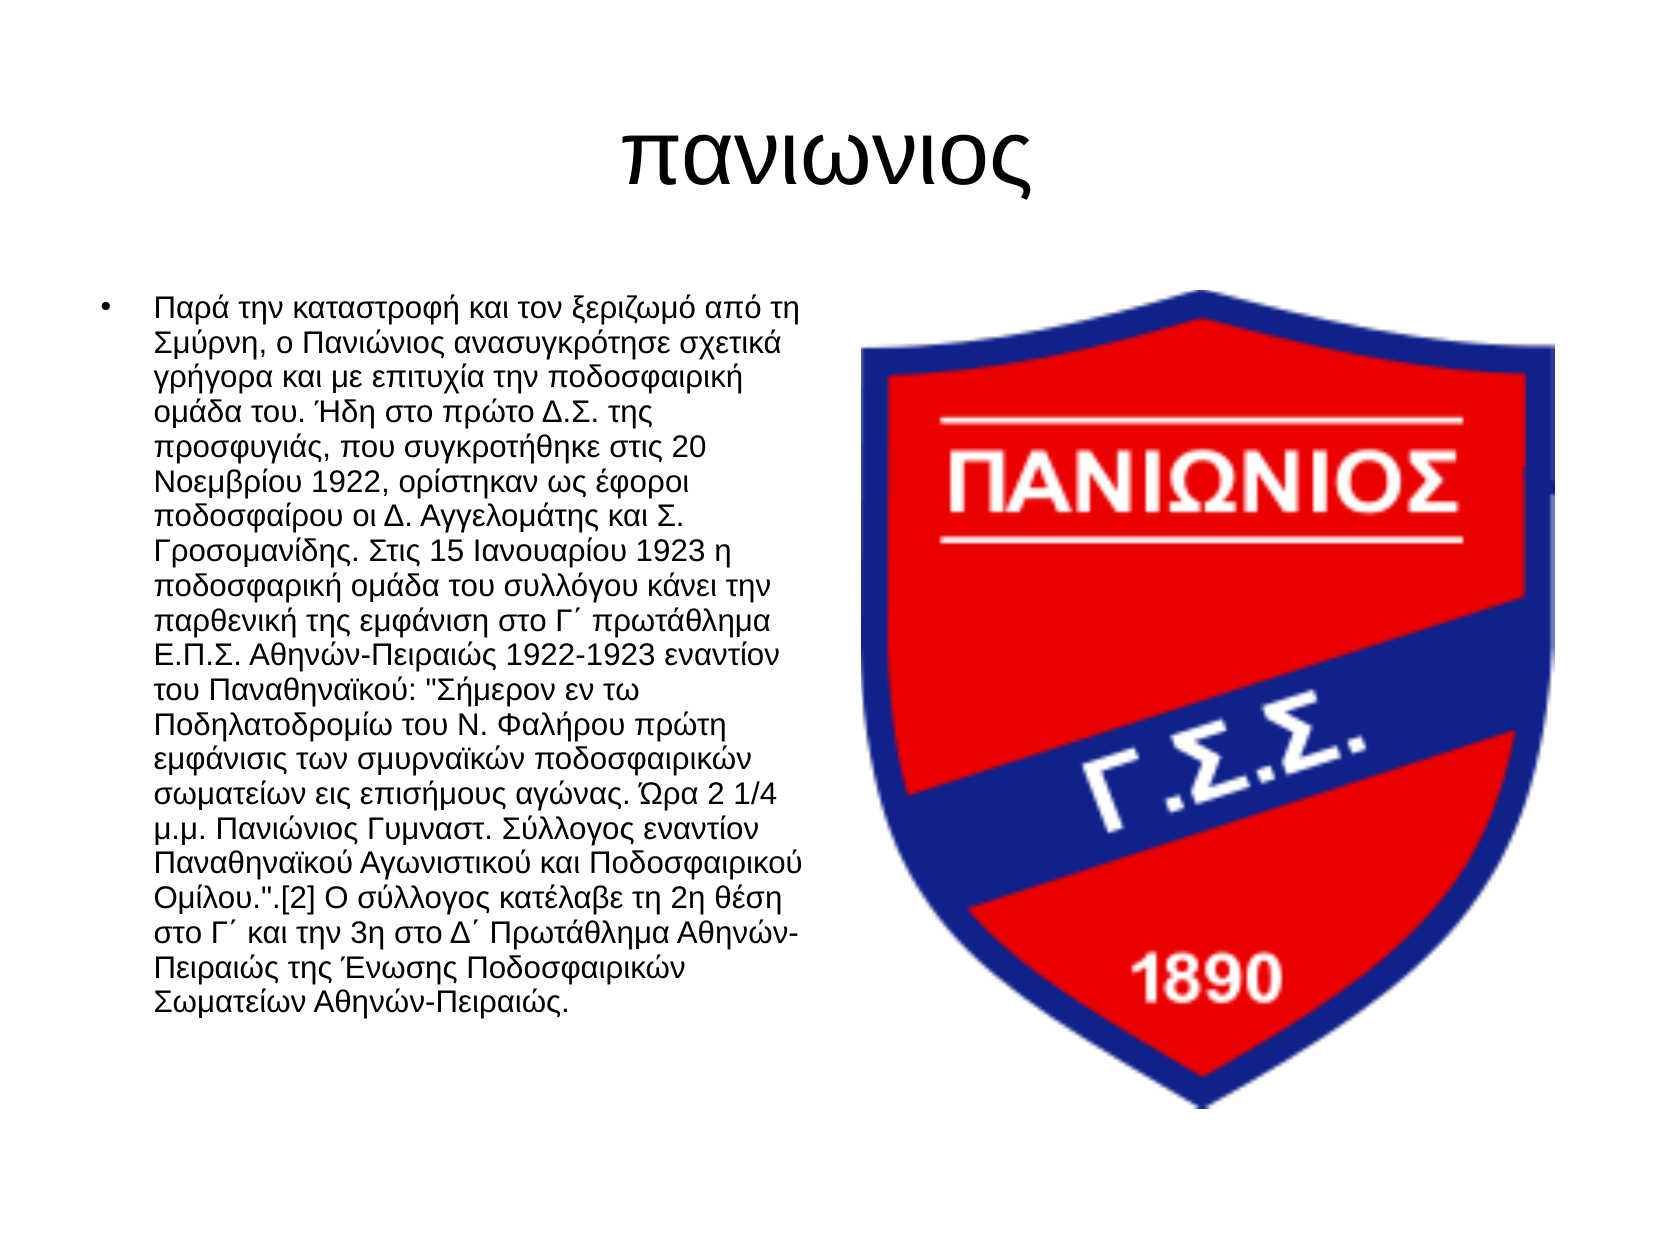

# πανιωνιος
Παρά την καταστροφή και τον ξεριζωμό από τη Σμύρνη, ο Πανιώνιος ανασυγκρότησε σχετικά γρήγορα και με επιτυχία την ποδοσφαιρική ομάδα του. Ήδη στο πρώτο Δ.Σ. της προσφυγιάς, που συγκροτήθηκε στις 20 Νοεμβρίου 1922, ορίστηκαν ως έφοροι ποδοσφαίρου οι Δ. Αγγελομάτης και Σ. Γροσομανίδης. Στις 15 Ιανουαρίου 1923 η ποδοσφαρική ομάδα του συλλόγου κάνει την παρθενική της εμφάνιση στο Γ΄ πρωτάθλημα Ε.Π.Σ. Αθηνών-Πειραιώς 1922-1923 εναντίον του Παναθηναϊκού: "Σήμερον εν τω Ποδηλατοδρομίω του Ν. Φαλήρου πρώτη εμφάνισις των σμυρναϊκών ποδοσφαιρικών σωματείων εις επισήμους αγώνας. Ώρα 2 1/4 μ.μ. Πανιώνιος Γυμναστ. Σύλλογος εναντίον Παναθηναϊκού Αγωνιστικού και Ποδοσφαιρικού Ομίλου.".[2] Ο σύλλογος κατέλαβε τη 2η θέση στο Γ΄ και την 3η στο Δ΄ Πρωτάθλημα Αθηνών-Πειραιώς της Ένωσης Ποδοσφαιρικών Σωματείων Αθηνών-Πειραιώς.